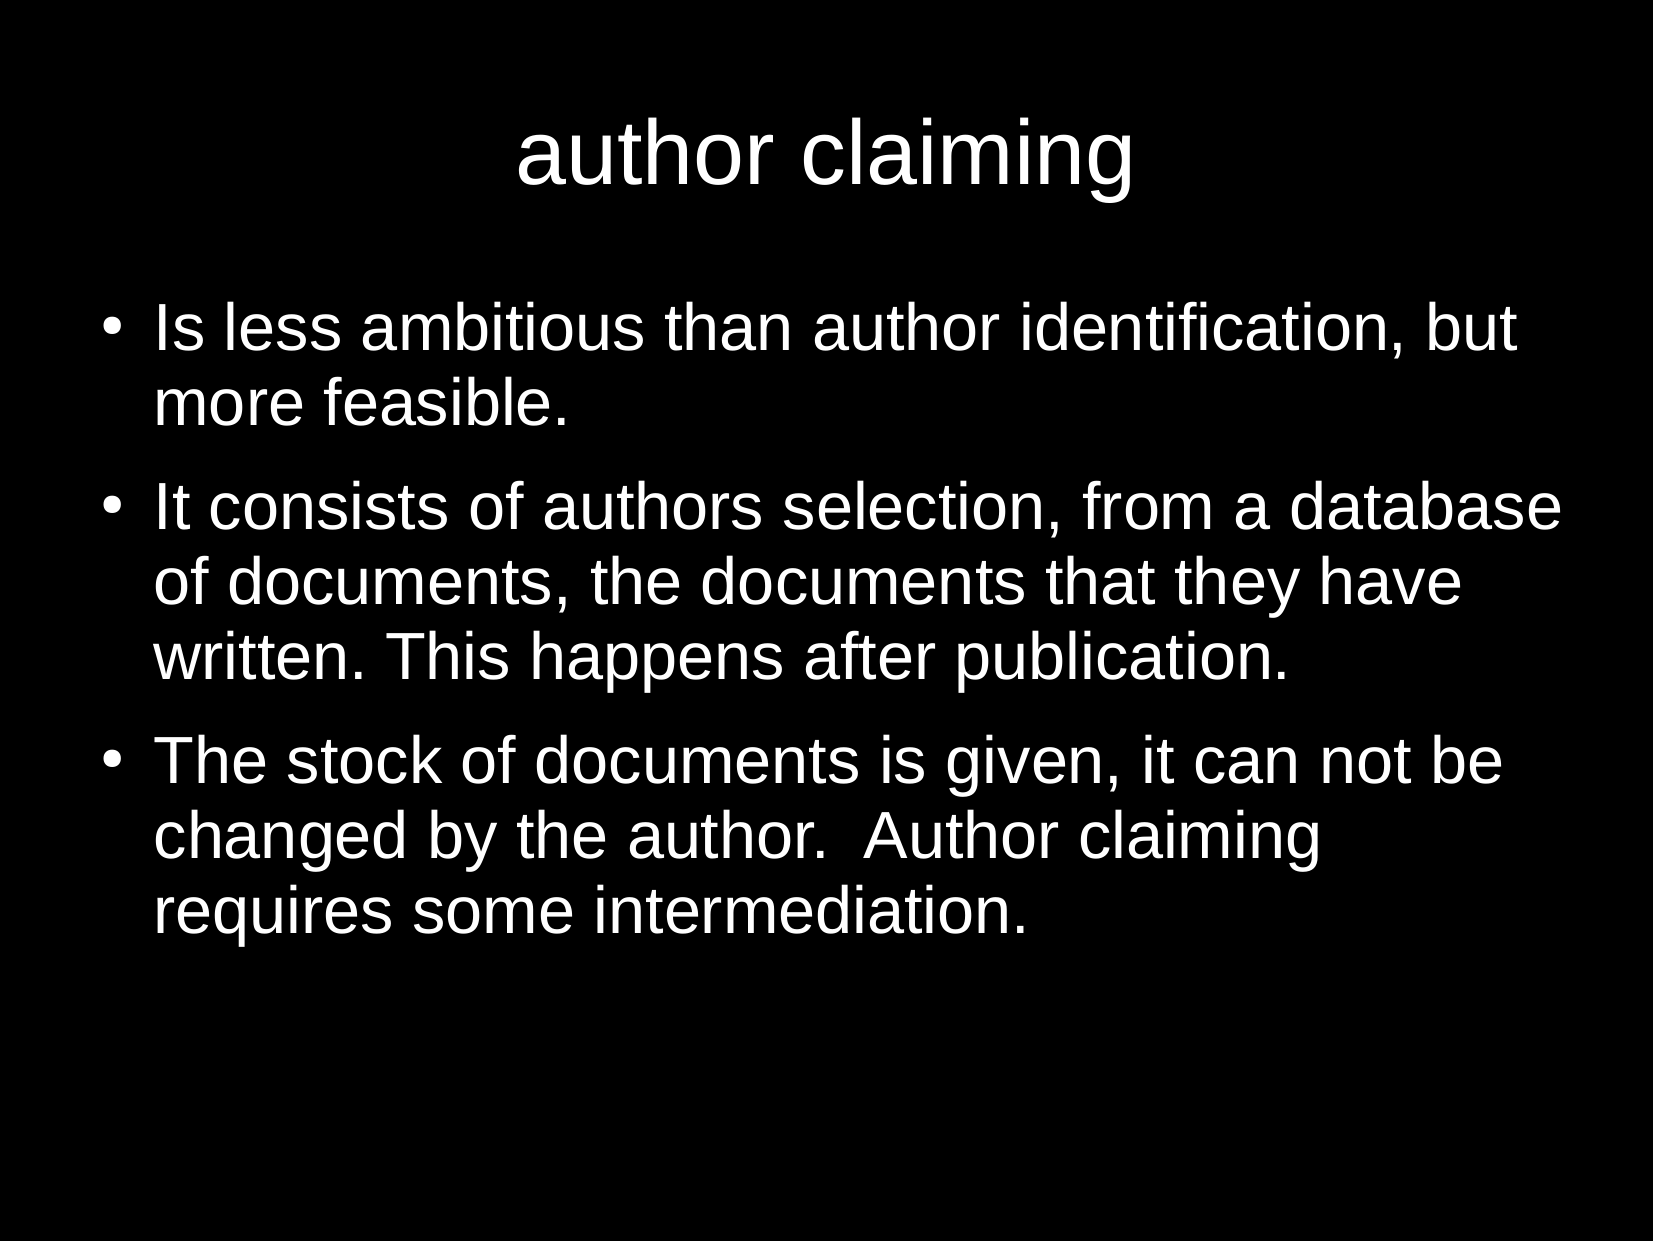

# author claiming
Is less ambitious than author identification, but more feasible.
It consists of authors selection, from a database of documents, the documents that they have written. This happens after publication.
The stock of documents is given, it can not be changed by the author. Author claiming requires some intermediation.